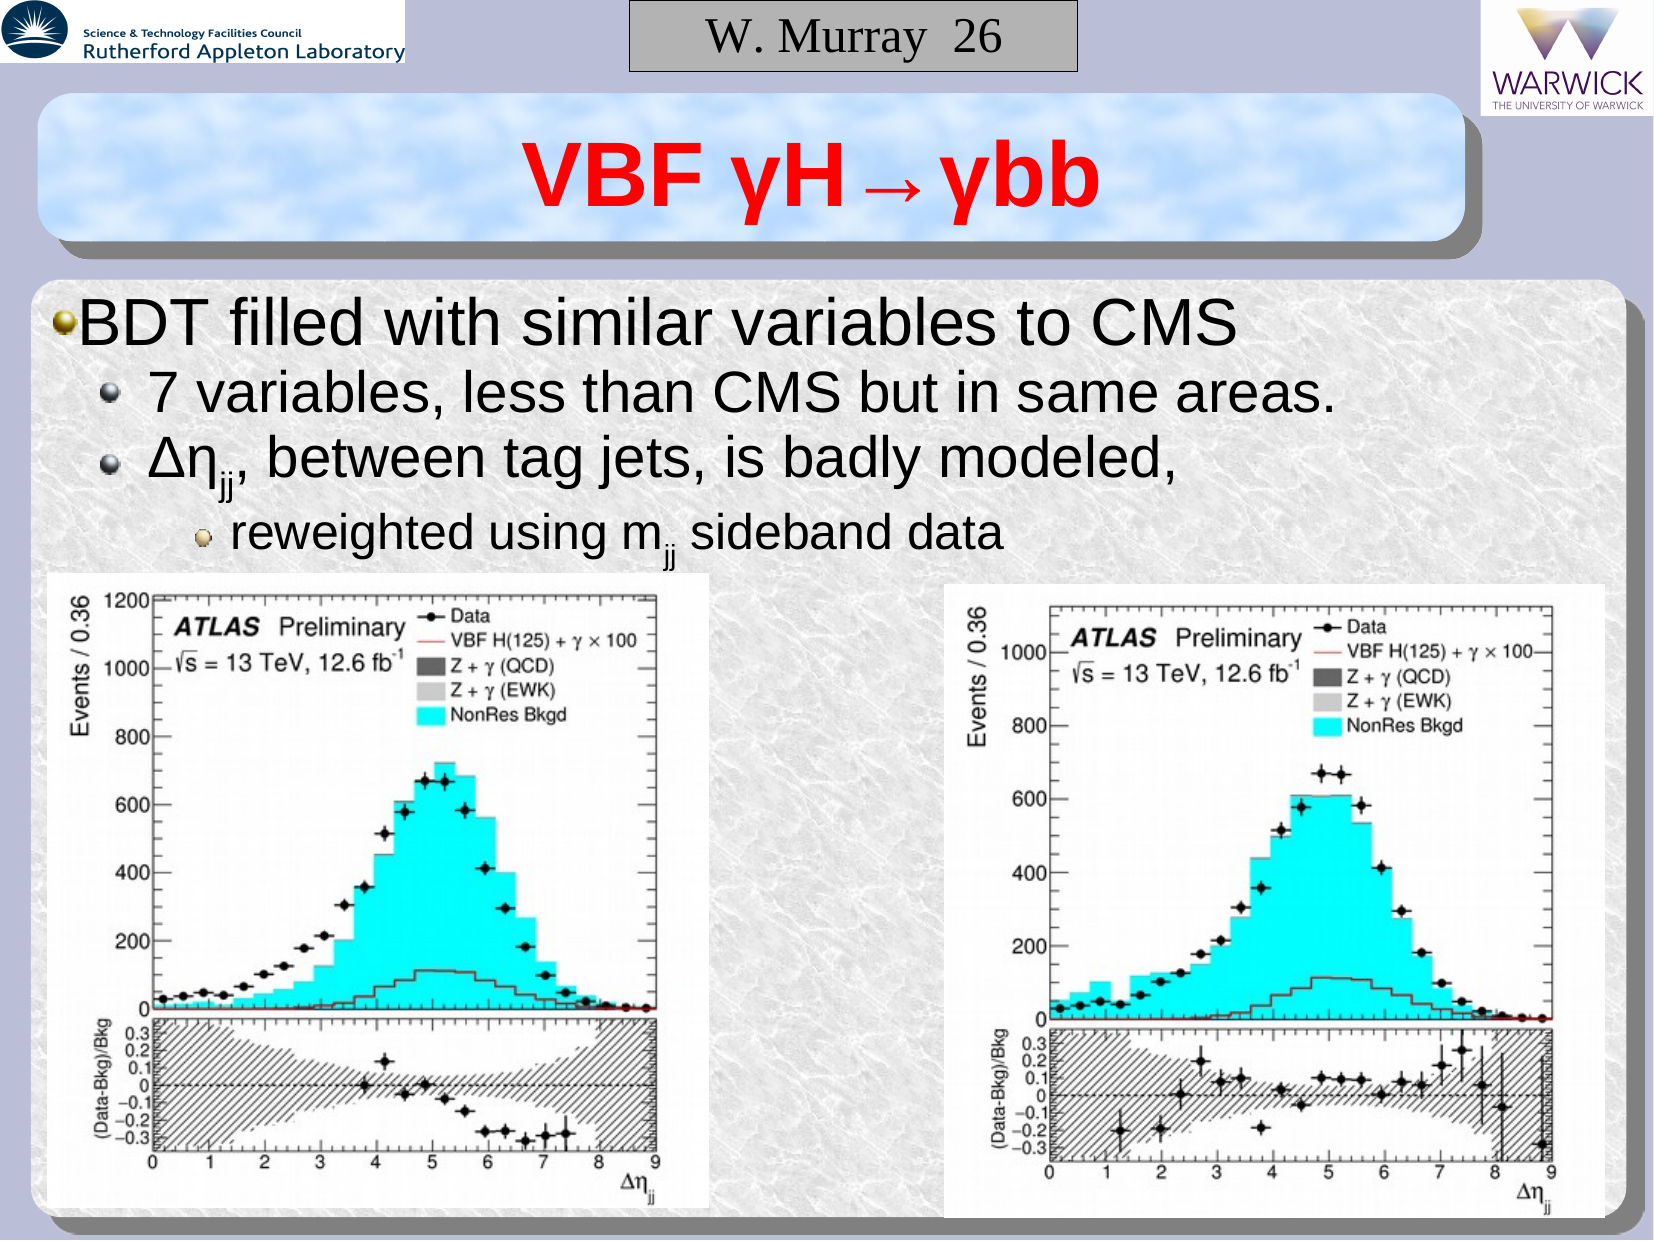

# VBF γH→γbb
BDT filled with similar variables to CMS
7 variables, less than CMS but in same areas.
Δηjj, between tag jets, is badly modeled,
reweighted using mjj sideband data